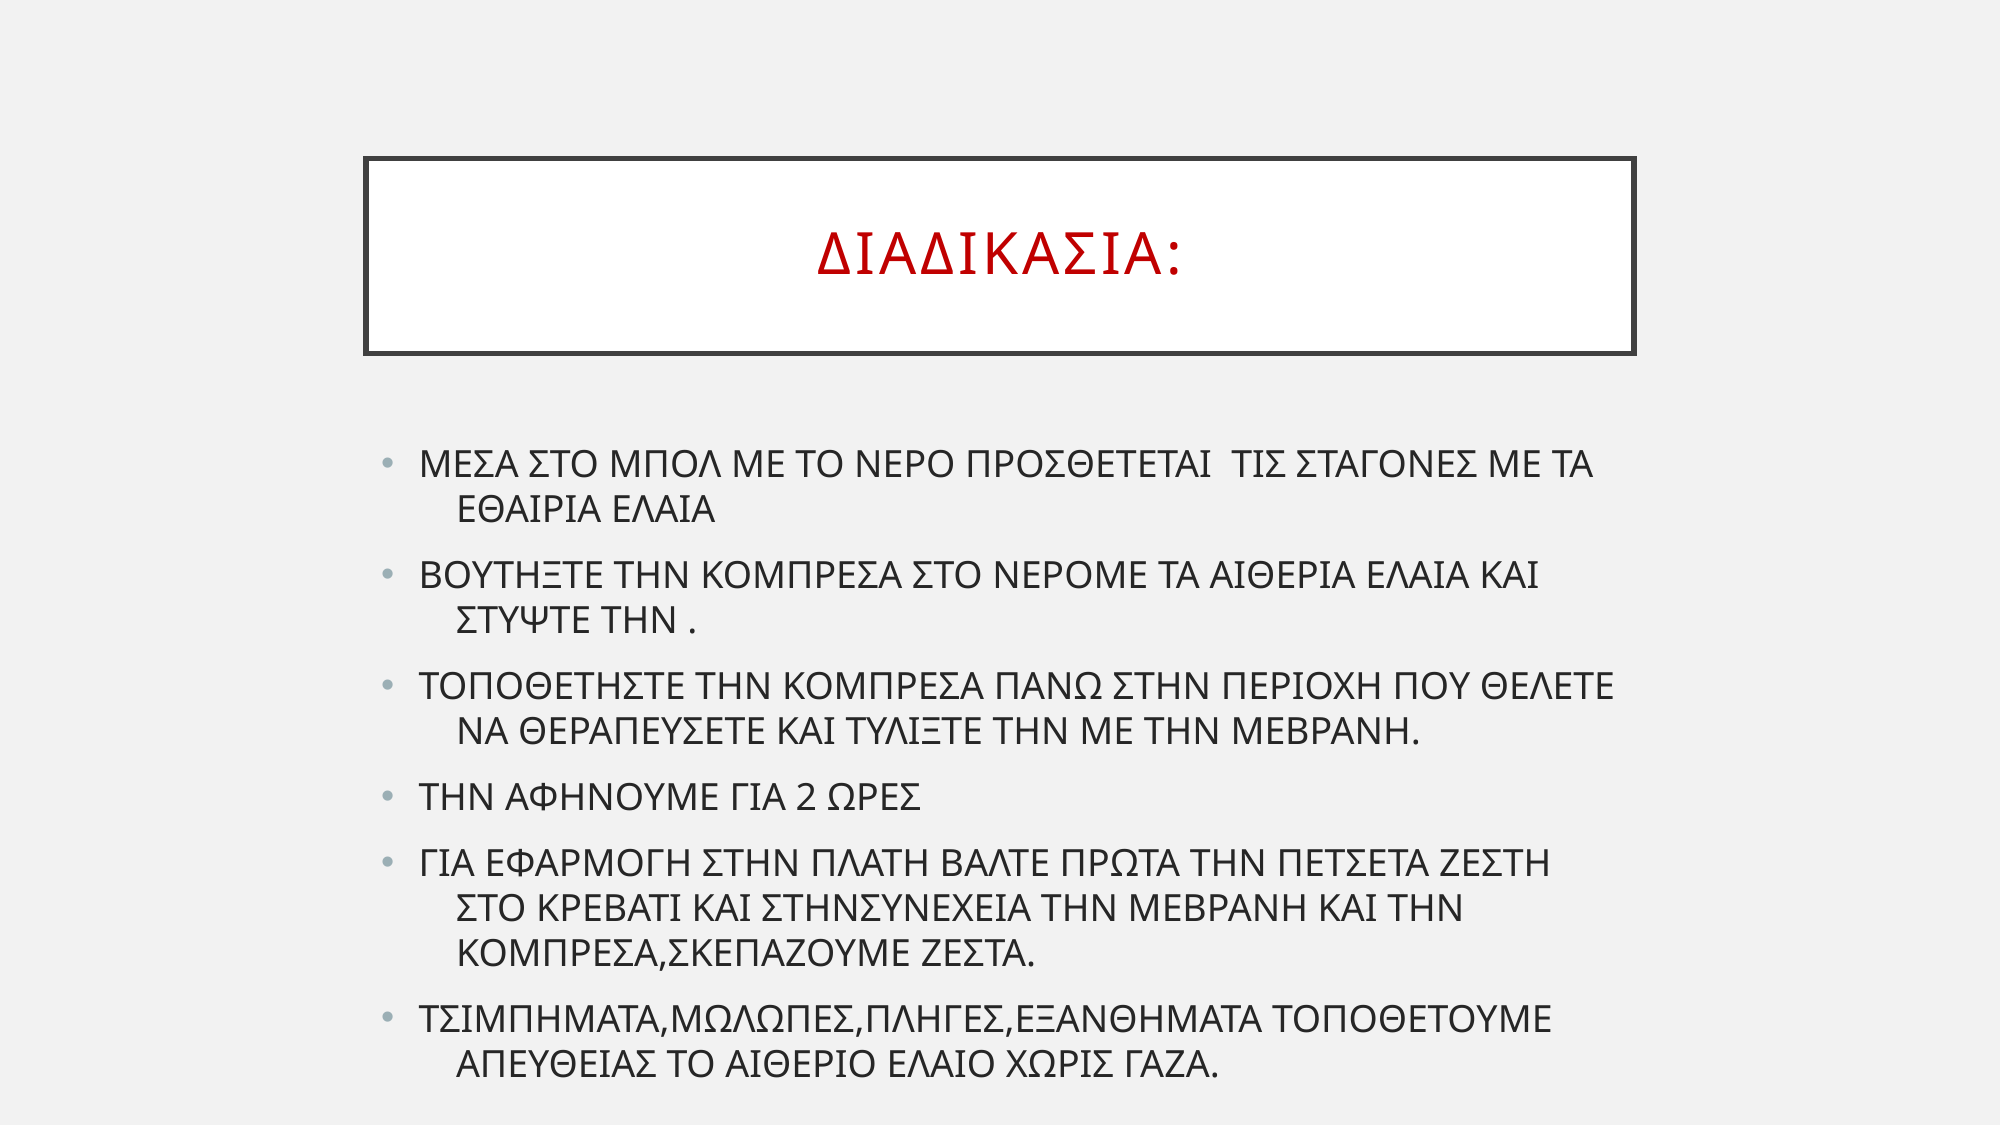

# ΔΙΑΔΙΚΑΣΙΑ:
ΜΕΣΑ ΣΤΟ ΜΠΟΛ ΜΕ ΤΟ ΝΕΡΟ ΠΡΟΣΘΕΤΕΤΑΙ ΤΙΣ ΣΤΑΓΟΝΕΣ ΜΕ ΤΑ ΕΘΑΙΡΙΑ ΕΛΑΙΑ
ΒΟΥΤΗΞΤΕ ΤΗΝ ΚΟΜΠΡΕΣΑ ΣΤΟ ΝΕΡΟΜΕ ΤΑ ΑΙΘΕΡΙΑ ΕΛΑΙΑ ΚΑΙ ΣΤΥΨΤΕ ΤΗΝ .
ΤΟΠΟΘΕΤΗΣΤΕ ΤΗΝ ΚΟΜΠΡΕΣΑ ΠΑΝΩ ΣΤΗΝ ΠΕΡΙΟΧΗ ΠΟΥ ΘΕΛΕΤΕ ΝΑ ΘΕΡΑΠΕΥΣΕΤΕ ΚΑΙ ΤΥΛΙΞΤΕ ΤΗΝ ΜΕ ΤΗΝ ΜΕΒΡΑΝΗ.
ΤΗΝ ΑΦΗΝΟΥΜΕ ΓΙΑ 2 ΩΡΕΣ
ΓΙΑ ΕΦΑΡΜΟΓΗ ΣΤΗΝ ΠΛΑΤΗ ΒΑΛΤΕ ΠΡΩΤΑ ΤΗΝ ΠΕΤΣΕΤΑ ΖΕΣΤΗ ΣΤΟ ΚΡΕΒΑΤΙ ΚΑΙ ΣΤΗΝΣΥΝΕΧΕΙΑ ΤΗΝ ΜΕΒΡΑΝΗ ΚΑΙ ΤΗΝ ΚΟΜΠΡΕΣΑ,ΣΚΕΠΑΖΟΥΜΕ ΖΕΣΤΑ.
ΤΣΙΜΠΗΜΑΤΑ,ΜΩΛΩΠΕΣ,ΠΛΗΓΕΣ,ΕΞΑΝΘΗΜΑΤΑ ΤΟΠΟΘΕΤΟΥΜΕ ΑΠΕΥΘΕΙΑΣ ΤΟ ΑΙΘΕΡΙΟ ΕΛΑΙΟ ΧΩΡΙΣ ΓΑΖΑ.